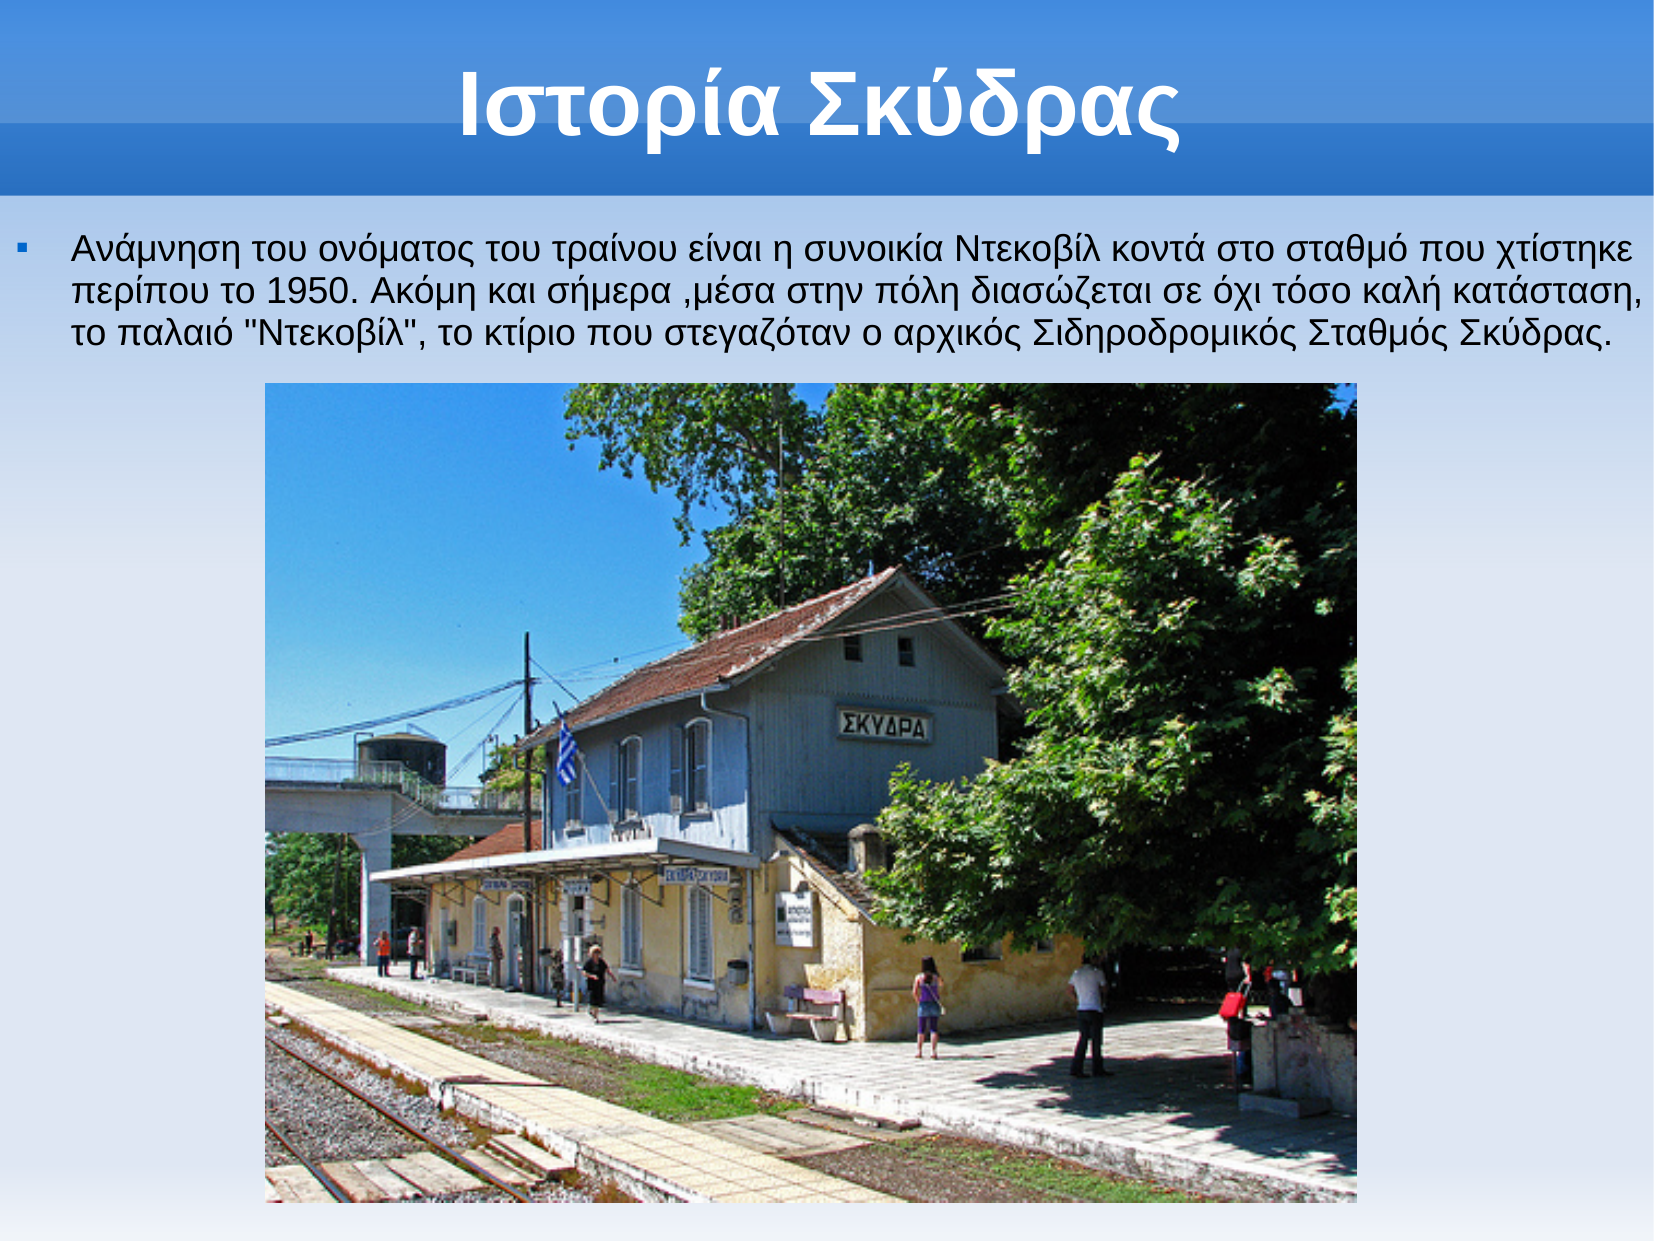

# Ιστορία Σκύδρας
Ανάμνηση του ονόματος του τραίνου είναι η συνοικία Ντεκοβίλ κοντά στο σταθμό που χτίστηκε περίπου το 1950. Ακόμη και σήμερα ,μέσα στην πόλη διασώζεται σε όχι τόσο καλή κατάσταση, το παλαιό "Nτεκοβίλ", το κτίριο που στεγαζόταν ο αρχικός Σιδηροδρομικός Σταθμός Σκύδρας.